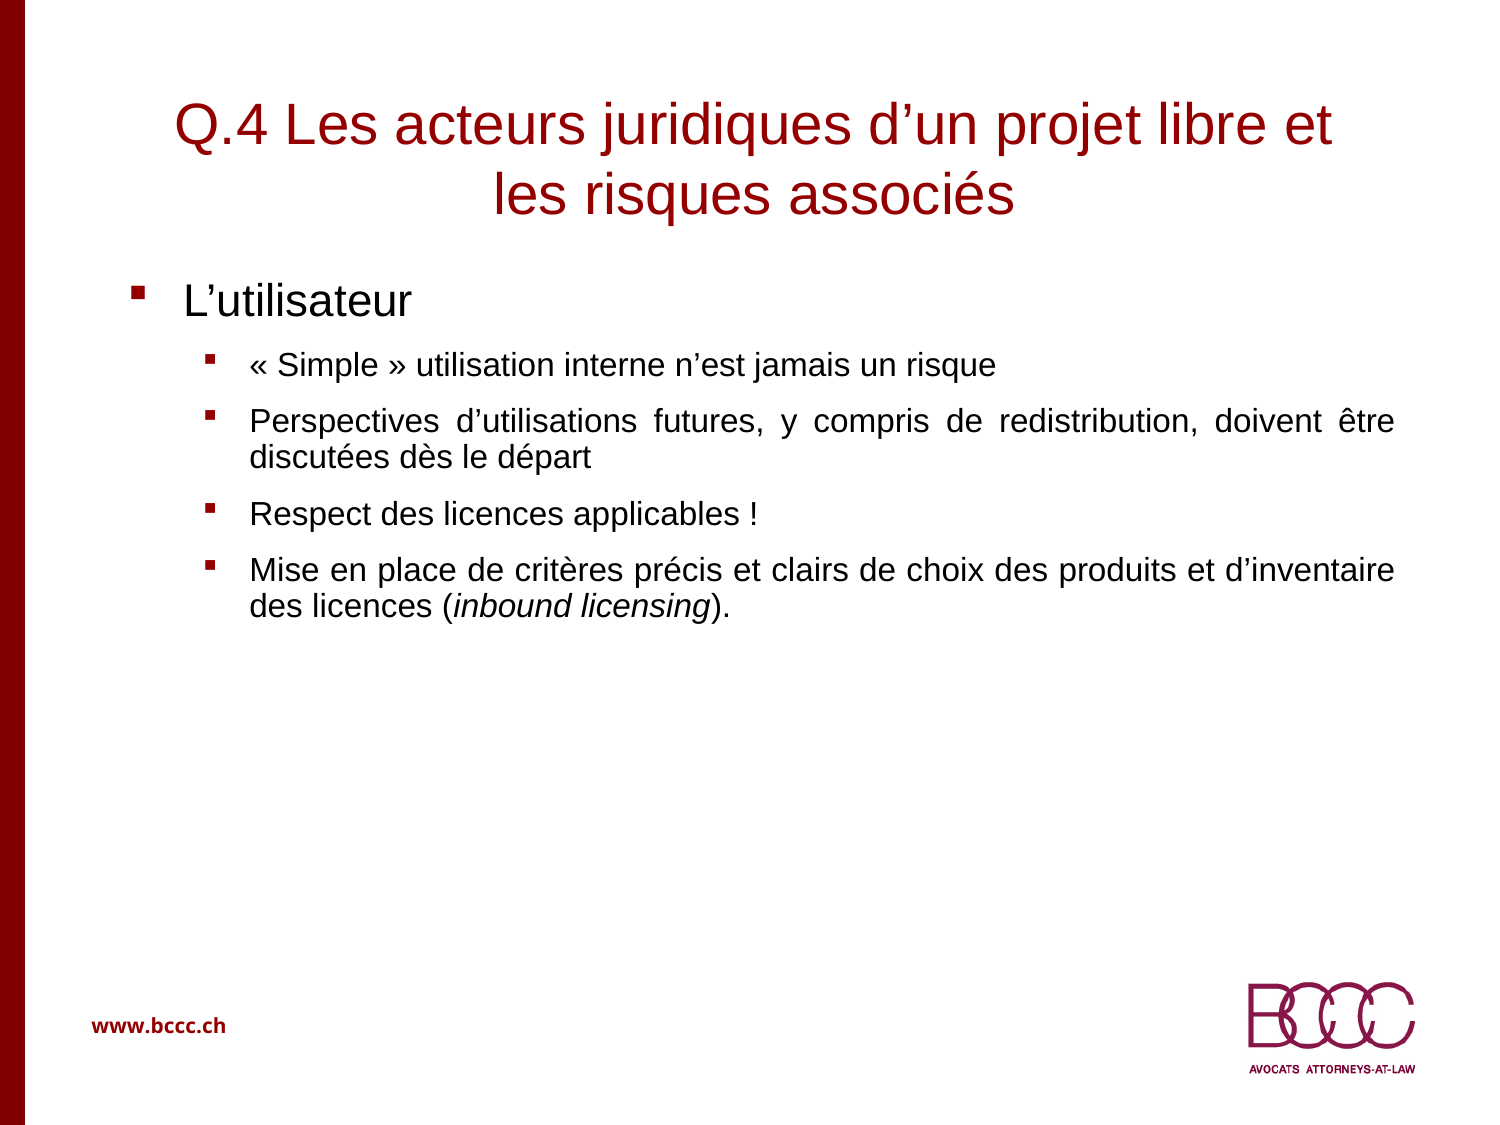

# Q.4 Les acteurs juridiques d’un projet libre et les risques associés
L’utilisateur
« Simple » utilisation interne n’est jamais un risque
Perspectives d’utilisations futures, y compris de redistribution, doivent être discutées dès le départ
Respect des licences applicables !
Mise en place de critères précis et clairs de choix des produits et d’inventaire des licences (inbound licensing).